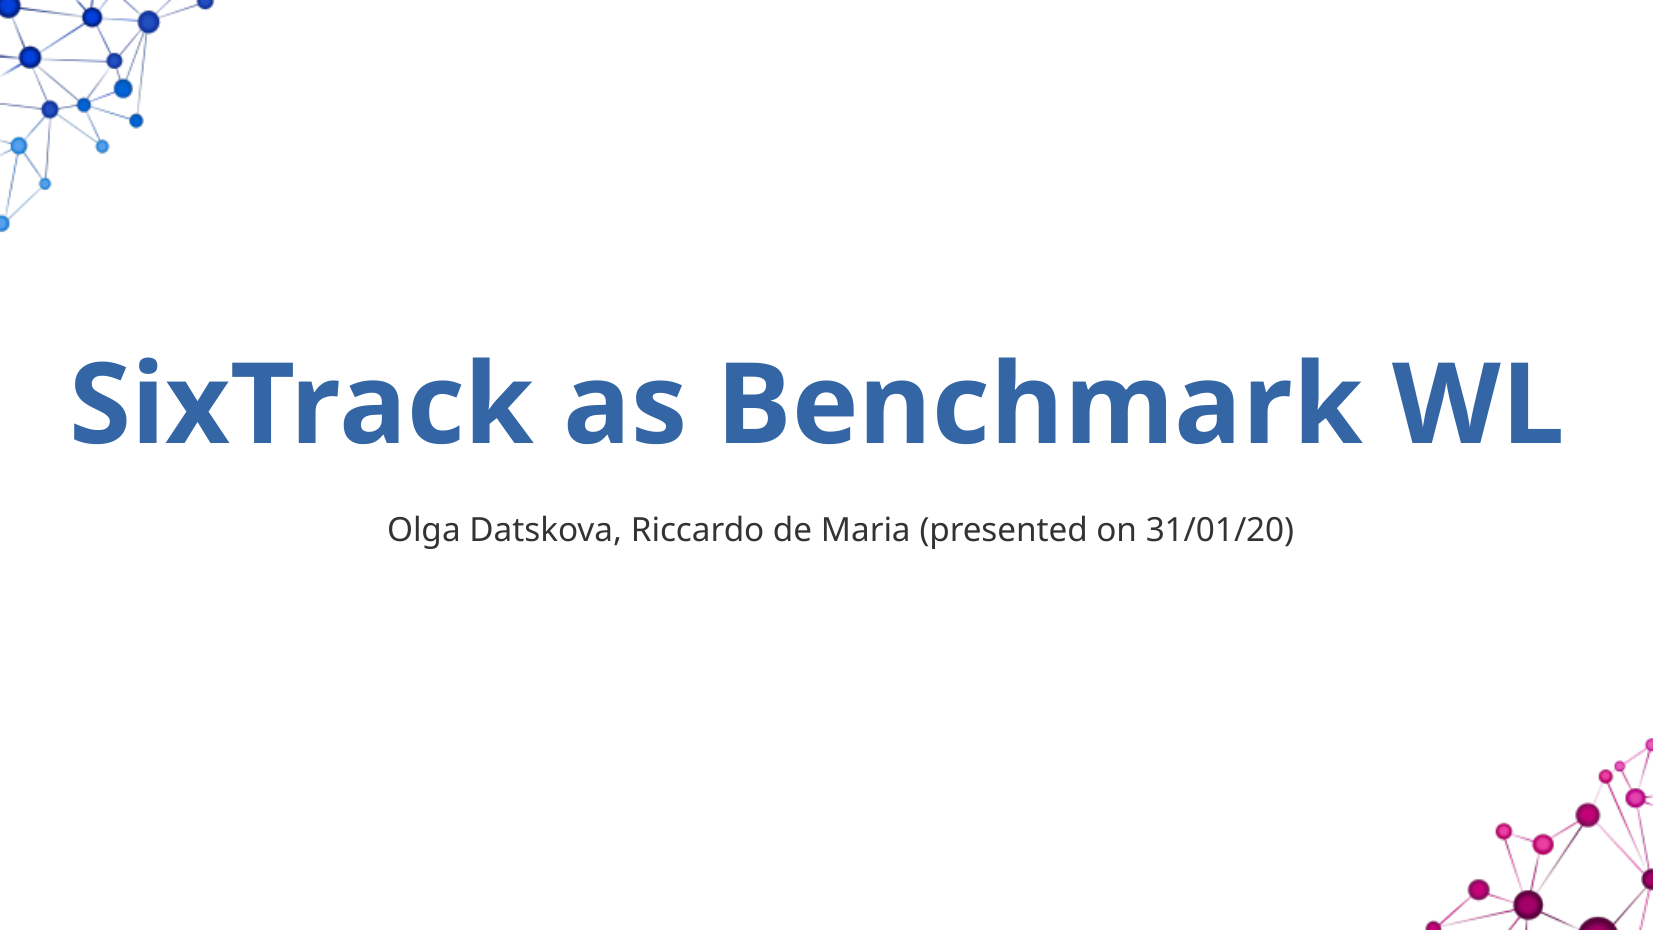

# SixTrack as Benchmark WL
Olga Datskova, Riccardo de Maria (presented on 31/01/20)
Image source [link]